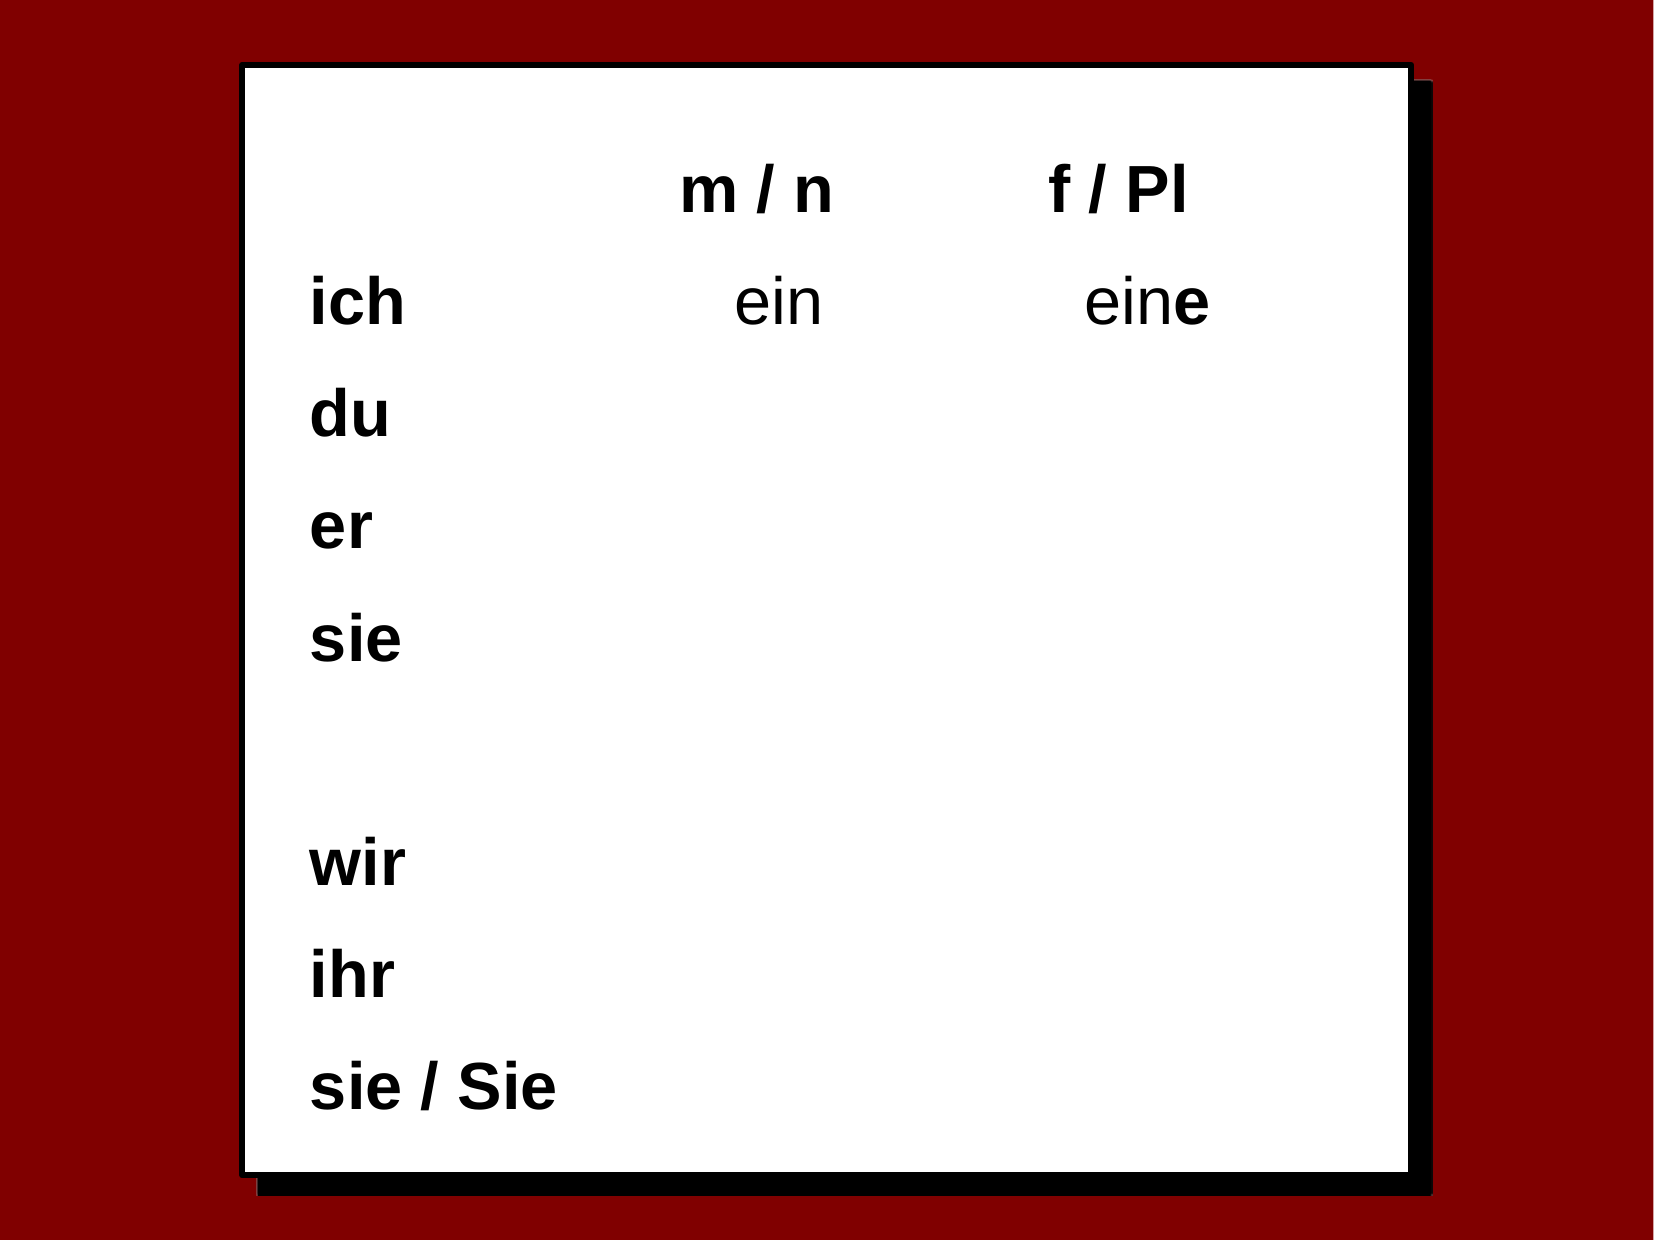

m / n			f / Pl
ich				 ein			 	 eine
du
er
sie
wir
ihr
sie / Sie